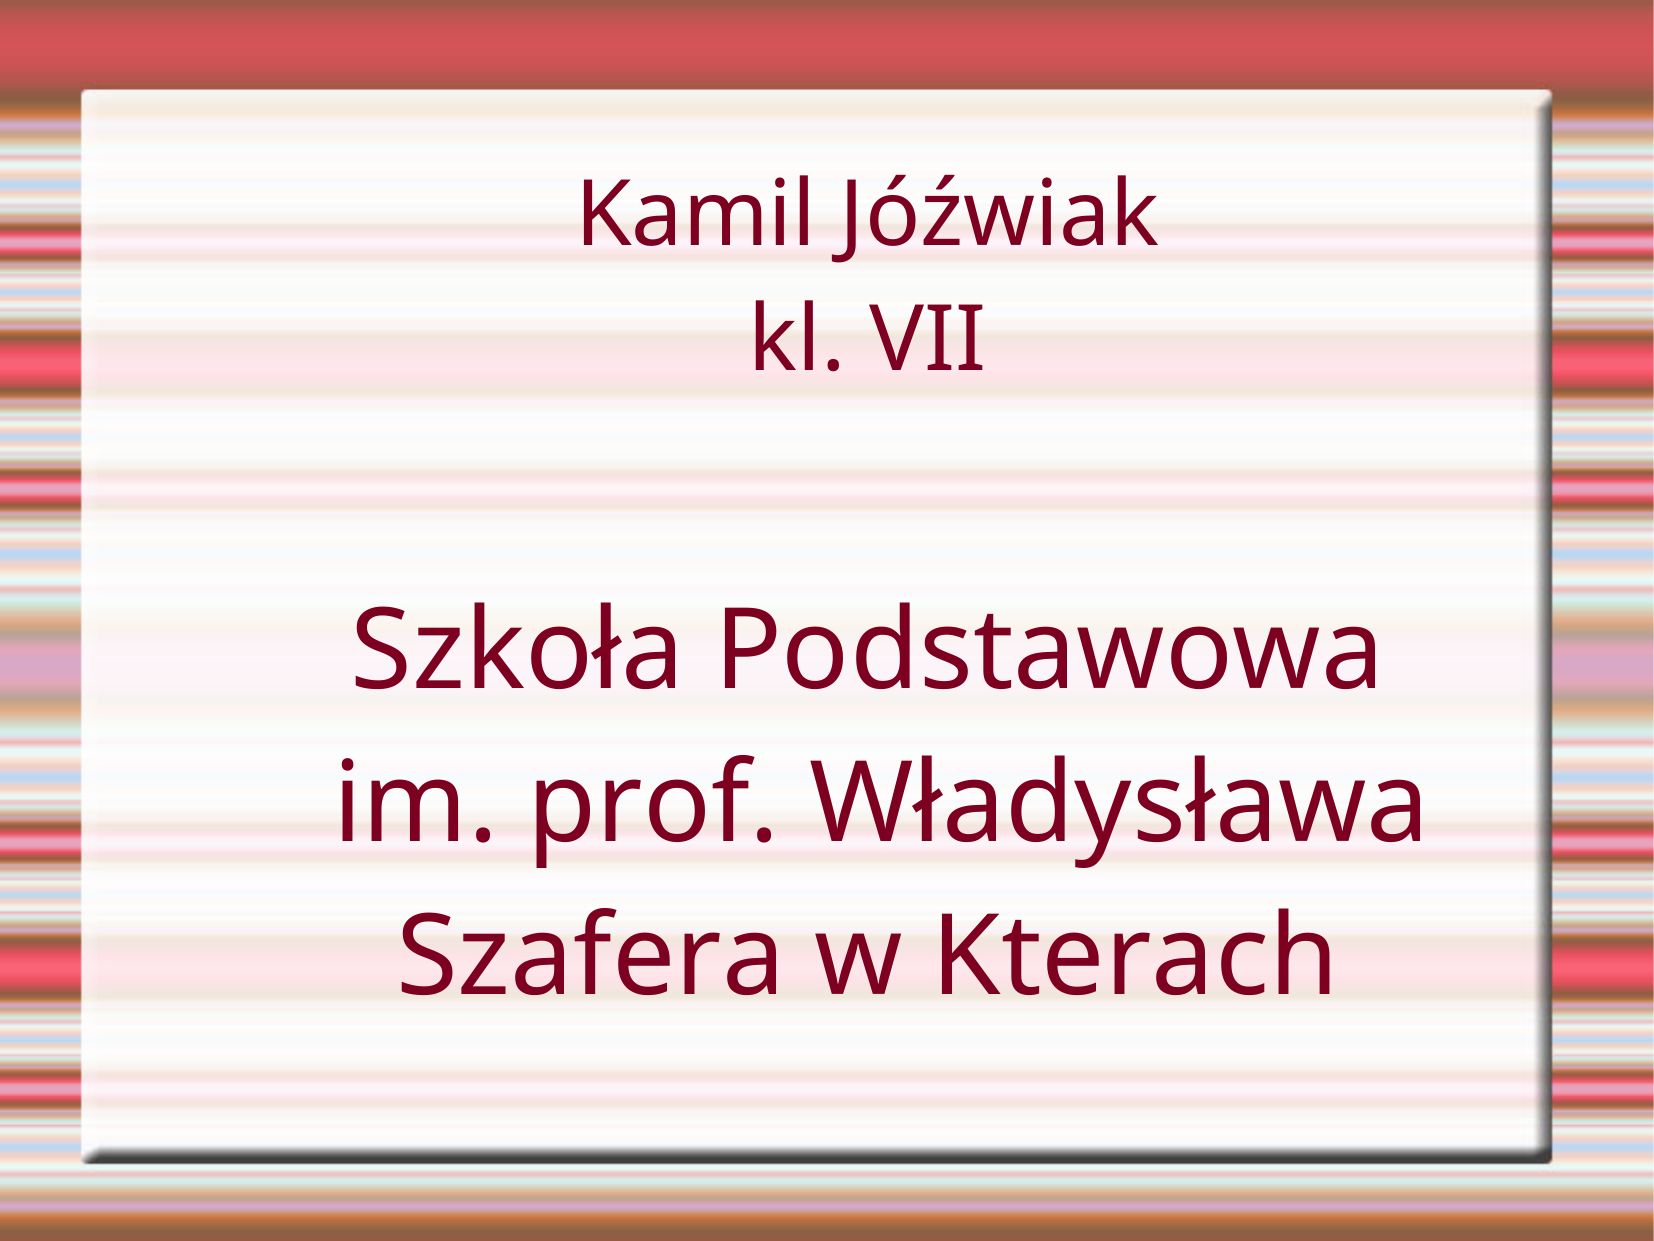

#
Kamil Jóźwiak
kl. VII
Szkoła Podstawowa
 im. prof. Władysława Szafera w Kterach